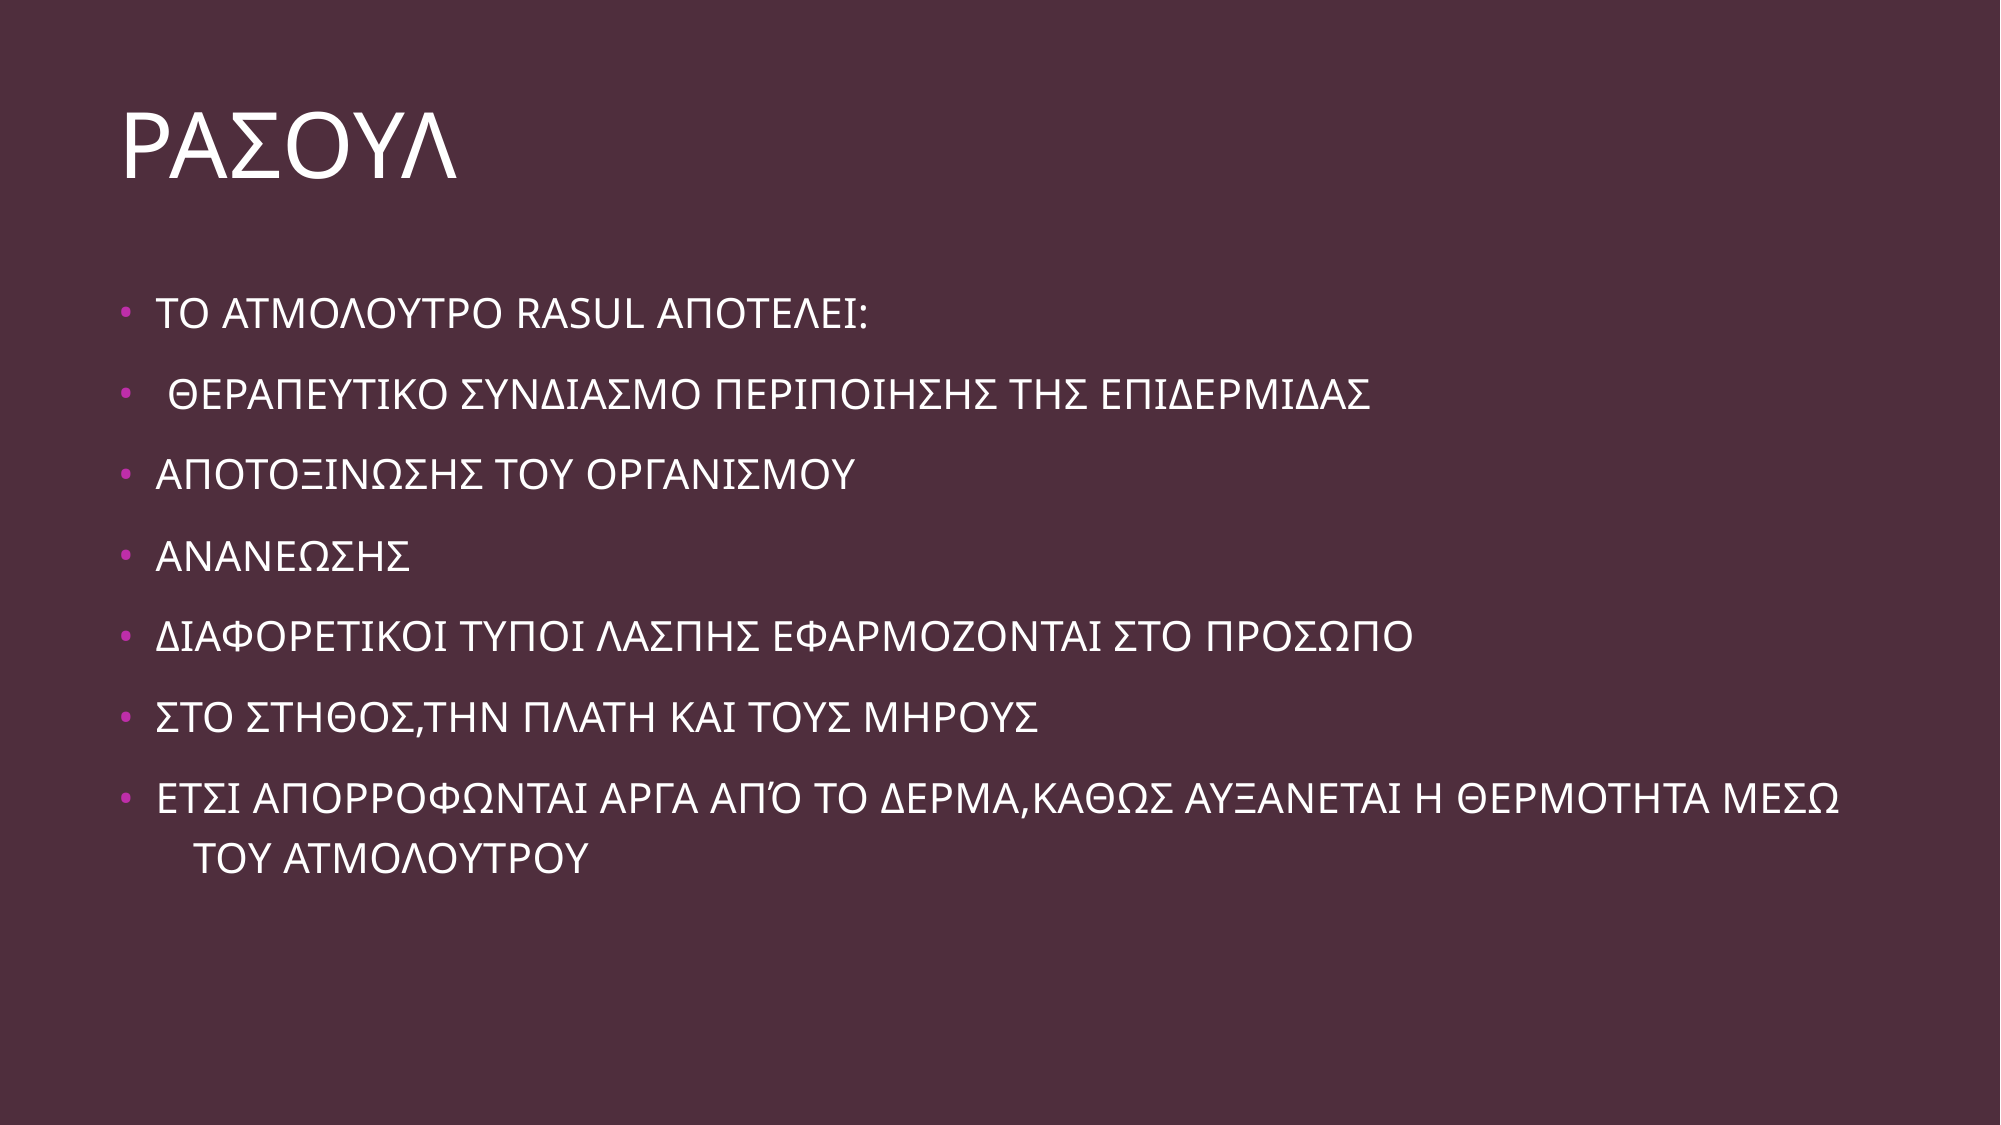

# ΡΑΣΟΥΛ
ΤΟ ΑΤΜΟΛΟΥΤΡΟ RASUL ΑΠΟΤΕΛΕΙ:
 ΘΕΡΑΠΕΥΤΙΚΟ ΣΥΝΔΙΑΣΜΟ ΠΕΡΙΠΟΙΗΣΗΣ ΤΗΣ ΕΠΙΔΕΡΜΙΔΑΣ
ΑΠΟΤΟΞΙΝΩΣΗΣ ΤΟΥ ΟΡΓΑΝΙΣΜΟΥ
ΑΝΑΝΕΩΣΗΣ
ΔΙΑΦΟΡΕΤΙΚΟΙ ΤΥΠΟΙ ΛΑΣΠΗΣ ΕΦΑΡΜΟΖΟΝΤΑΙ ΣΤΟ ΠΡΟΣΩΠΟ
ΣΤΟ ΣΤΗΘΟΣ,ΤΗΝ ΠΛΑΤΗ ΚΑΙ ΤΟΥΣ ΜΗΡΟΥΣ
ΕΤΣΙ ΑΠΟΡΡΟΦΩΝΤΑΙ ΑΡΓΑ ΑΠΌ ΤΟ ΔΕΡΜΑ,ΚΑΘΩΣ ΑΥΞΑΝΕΤΑΙ Η ΘΕΡΜΟΤΗΤΑ ΜΕΣΩ ΤΟΥ ΑΤΜΟΛΟΥΤΡΟΥ